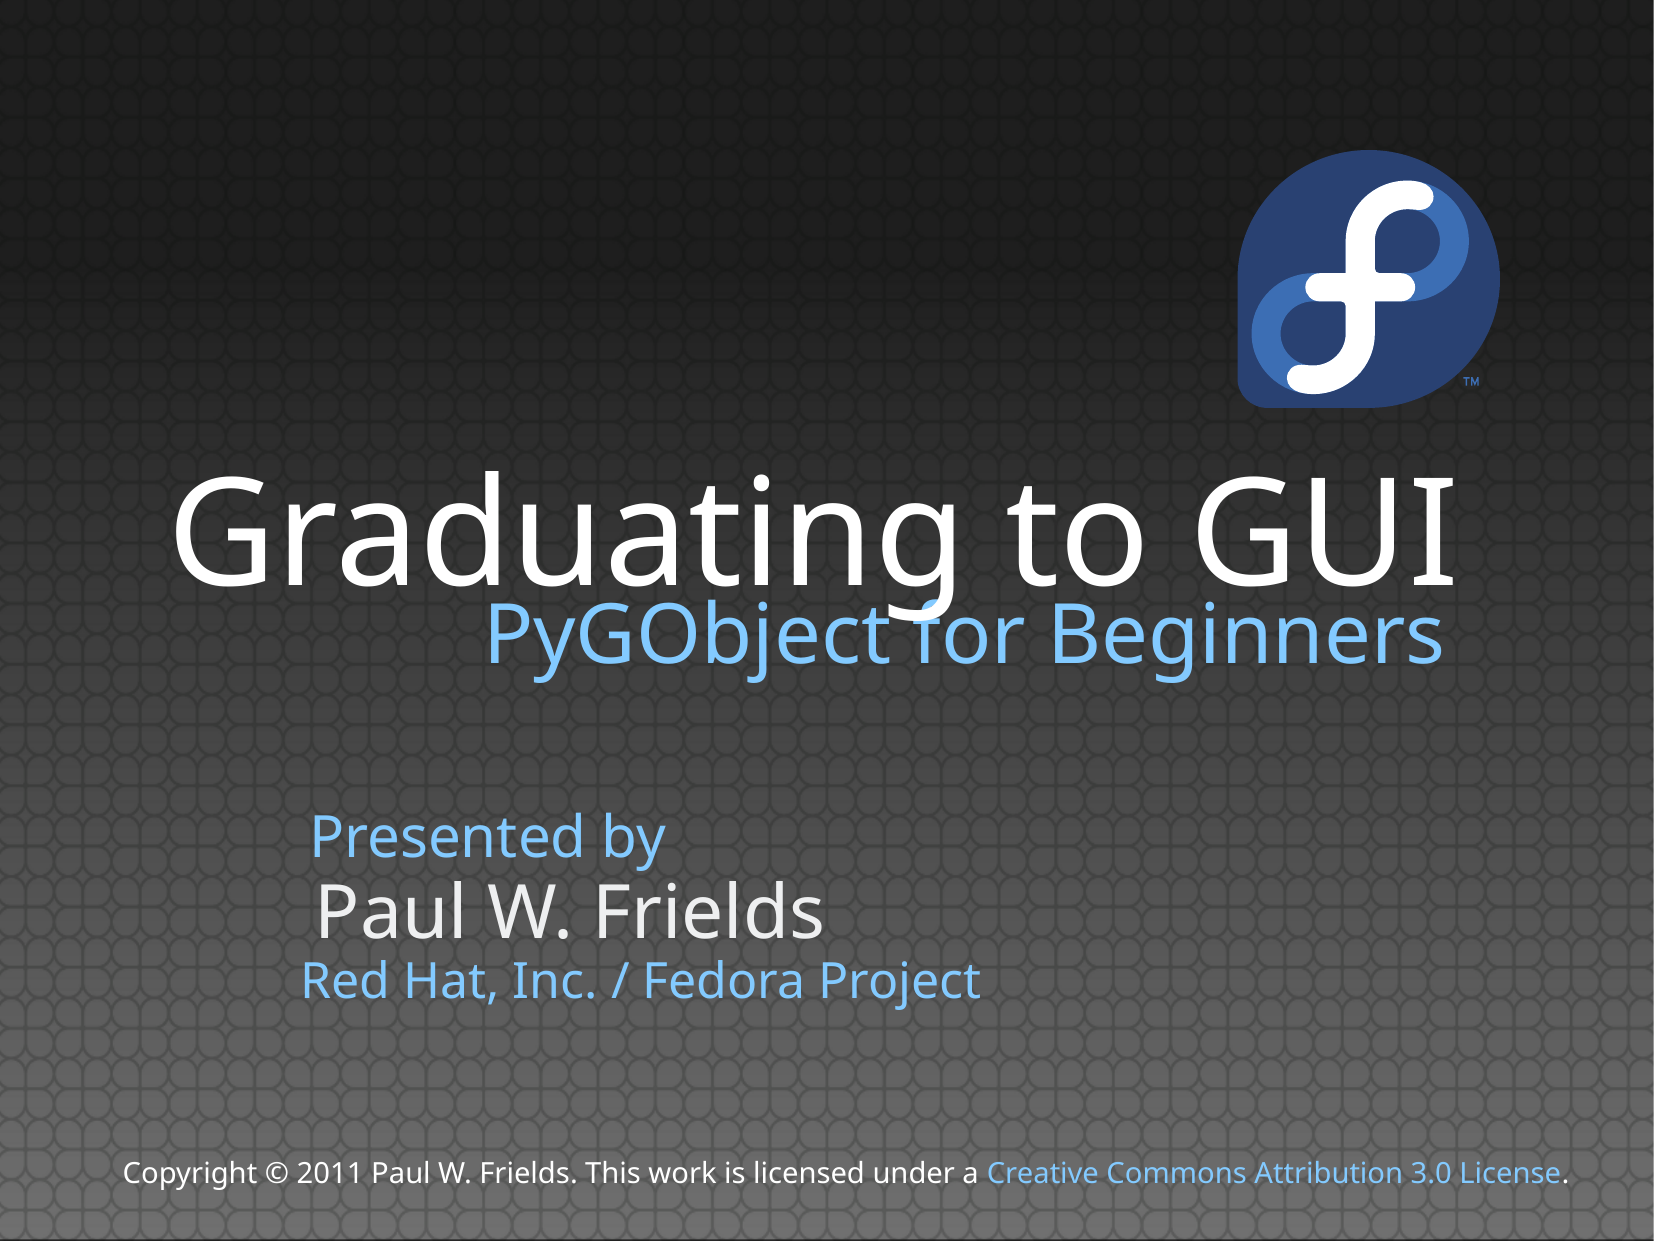

Graduating to GUI
# PyGObject for Beginners
Presented by
Paul W. Frields
Red Hat, Inc. / Fedora Project
Copyright © 2011 Paul W. Frields. This work is licensed under a Creative Commons Attribution 3.0 License.